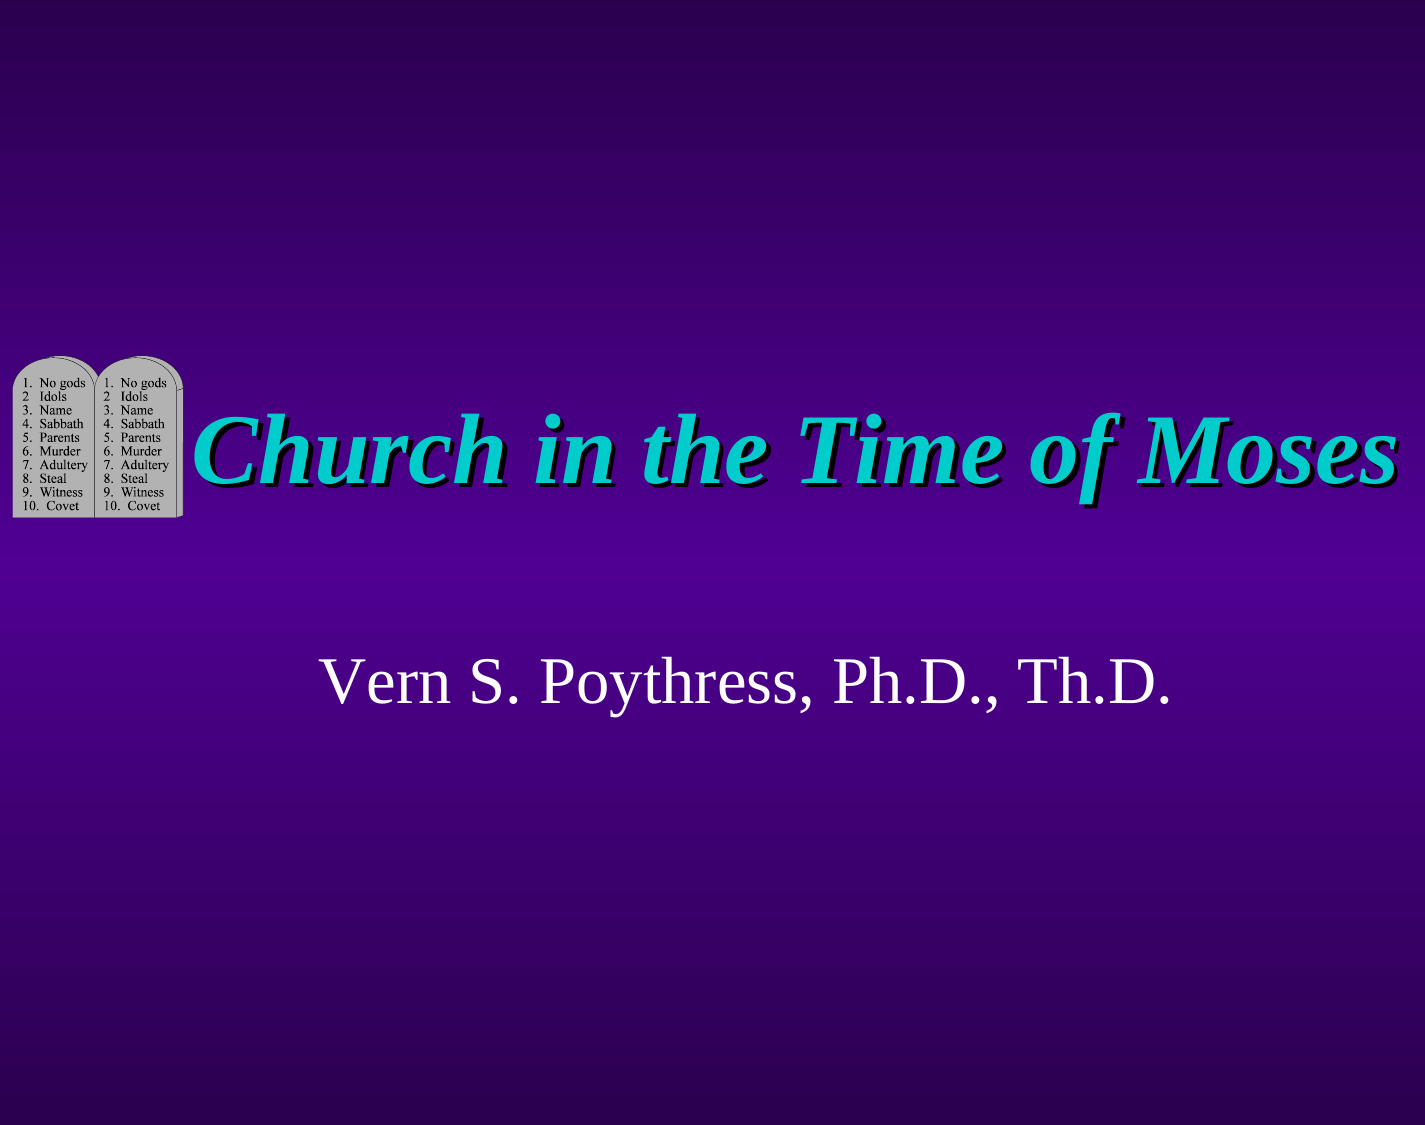

# Church in the Time of Moses
Vern S. Poythress, Ph.D., Th.D.